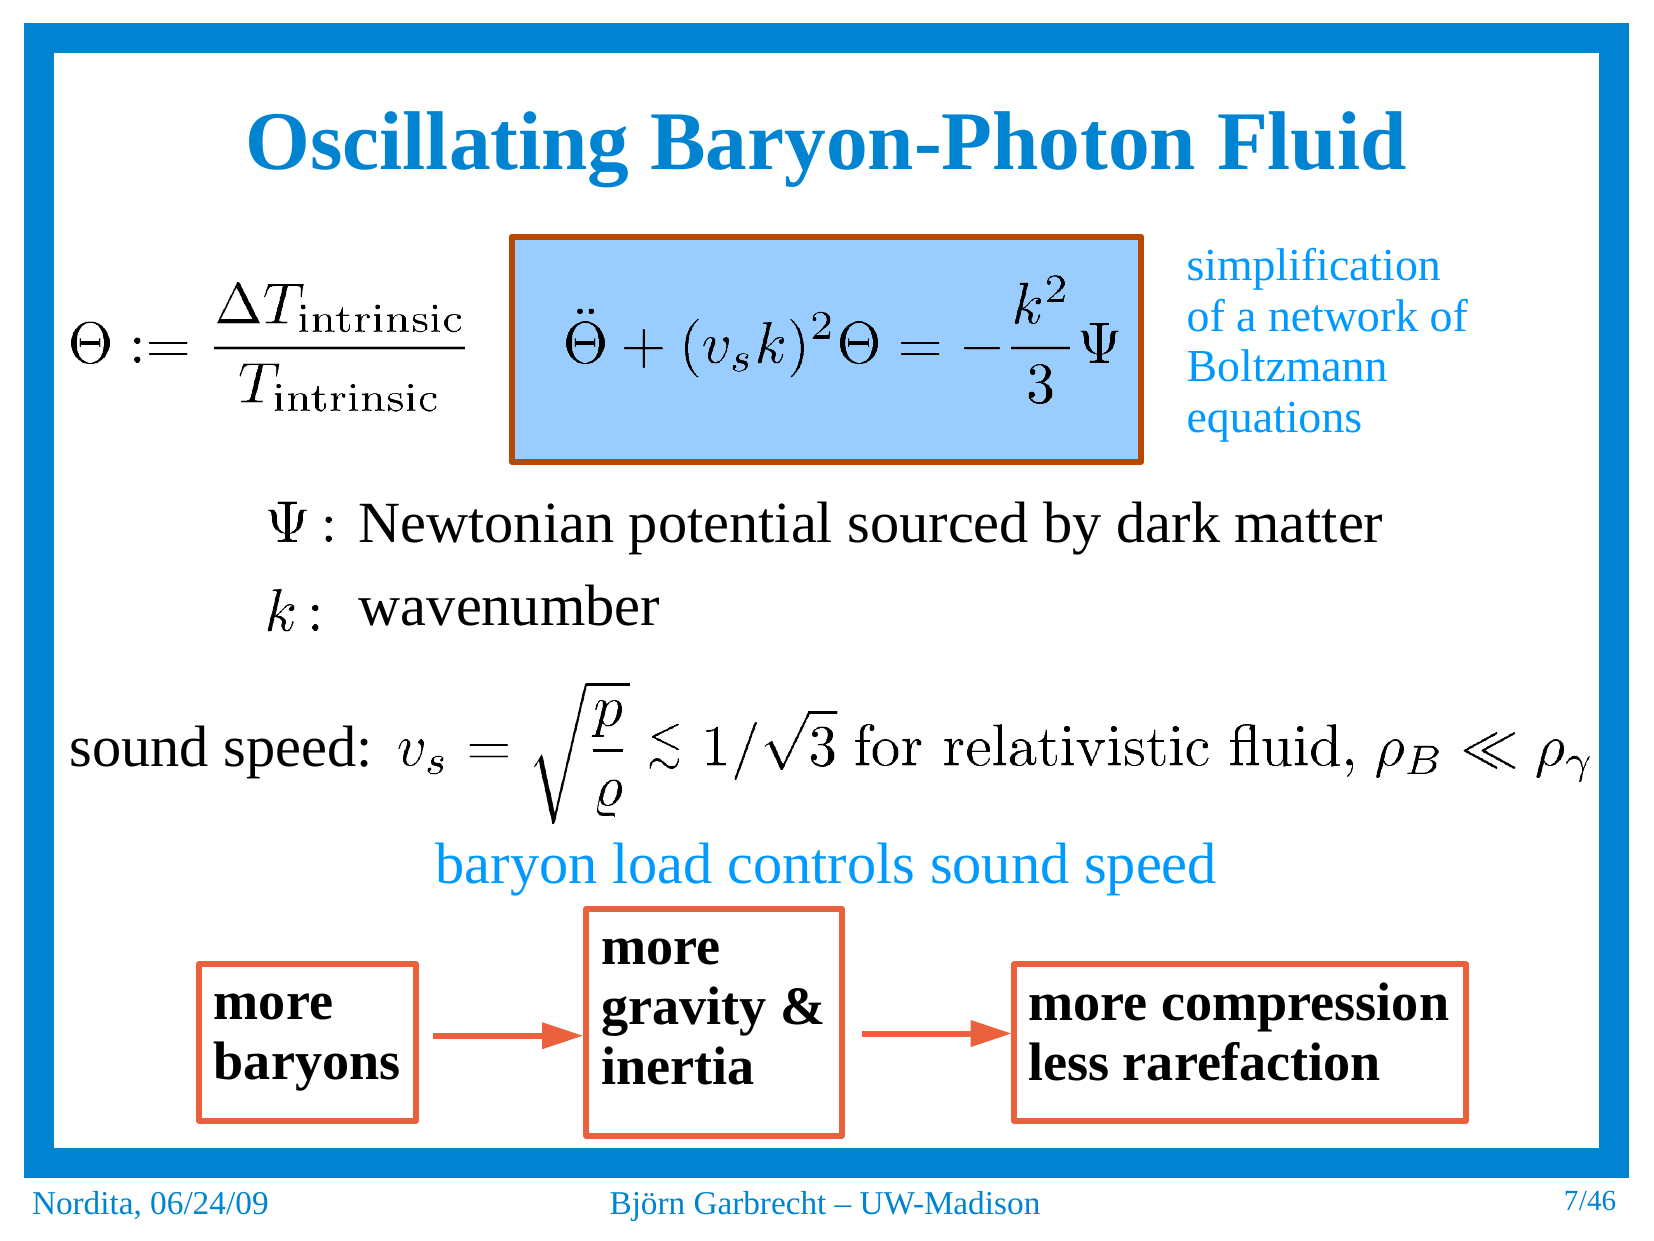

# Oscillating Baryon-Photon Fluid
simplification
of a network of
Boltzmann
equations
Newtonian potential sourced by dark matter
wavenumber
sound speed:
baryon load controls sound speed
more
gravity &
inertia
more
baryons
more compression
less rarefaction
Björn Garbrecht – UW-Madison
7